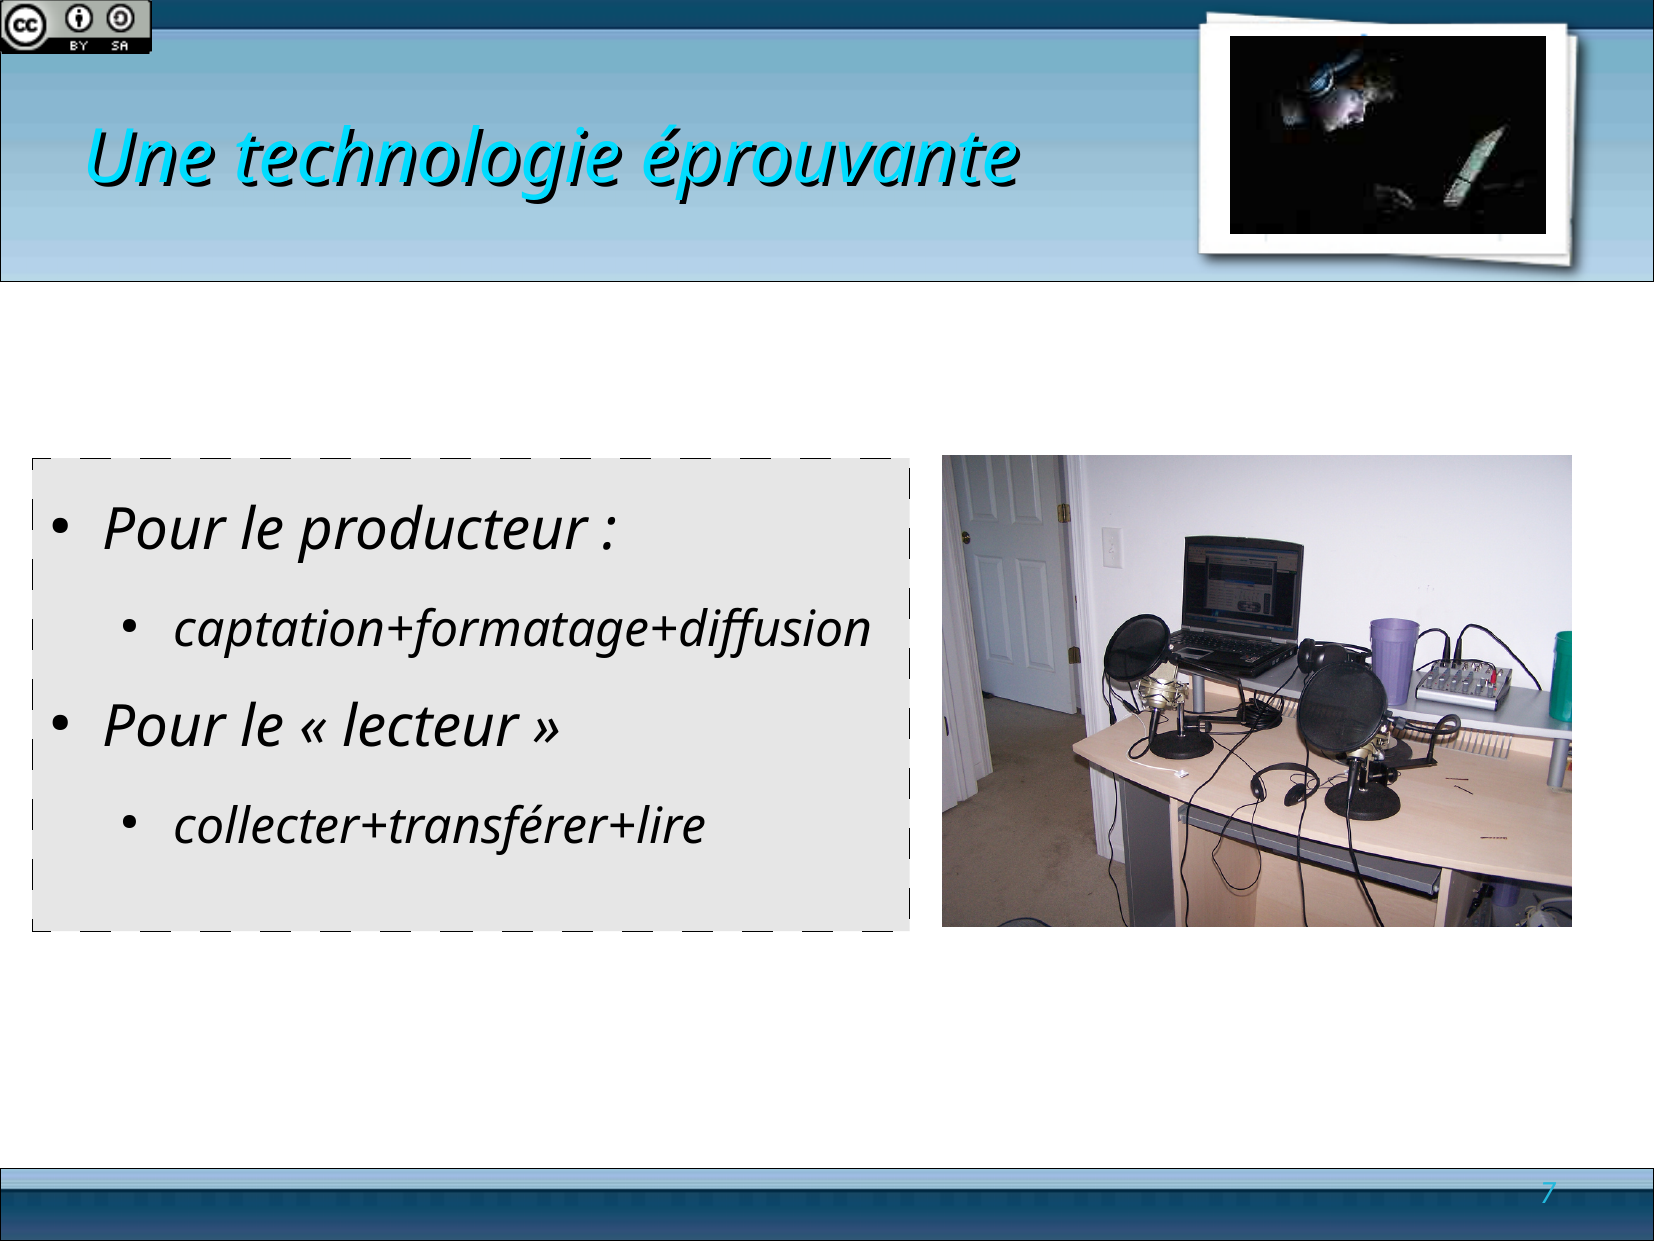

# Une technologie éprouvante
Pour le producteur :
captation+formatage+diffusion
Pour le « lecteur »
collecter+transférer+lire